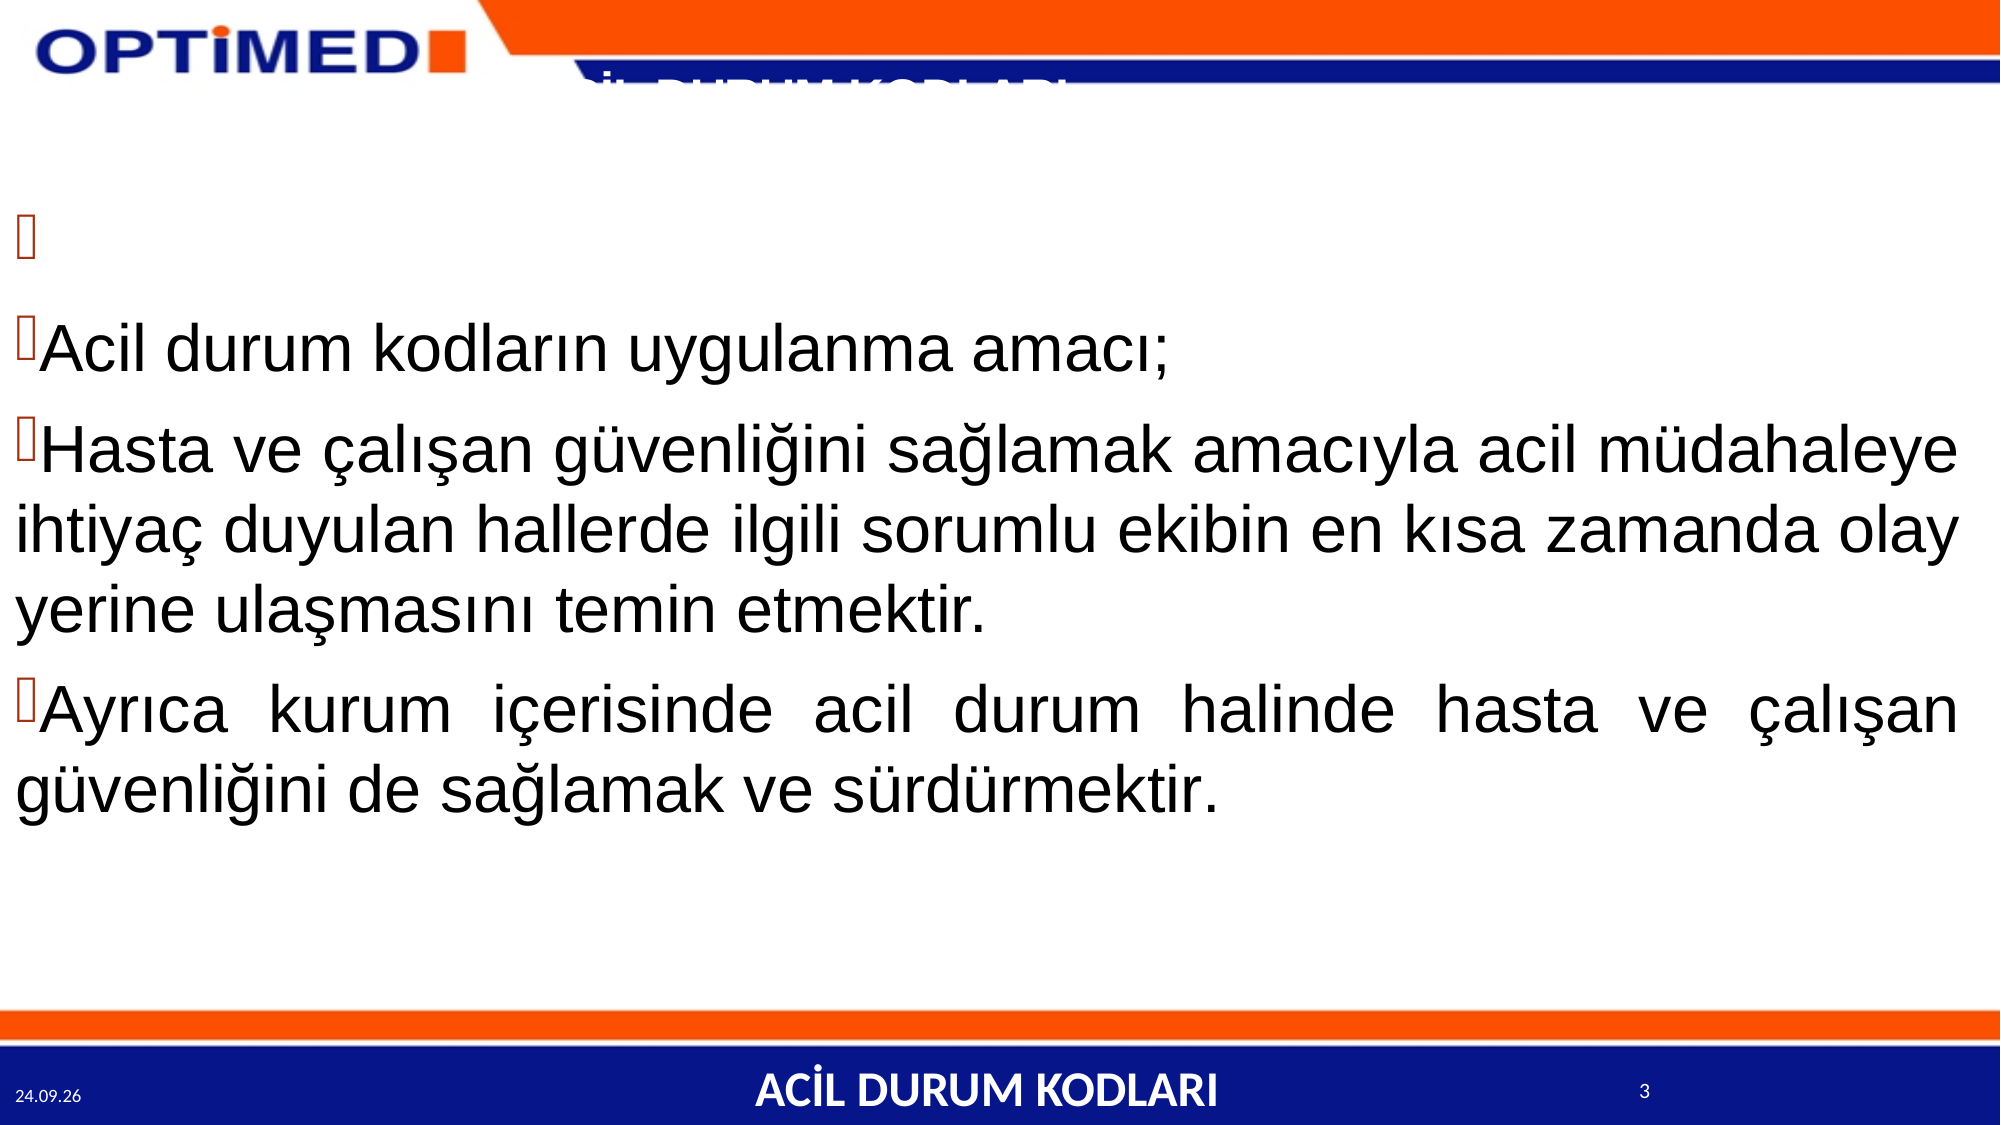

# ACİL DURUM KODLARI
Acil durum kodların uygulanma amacı;
Hasta ve çalışan güvenliğini sağlamak amacıyla acil müdahaleye ihtiyaç duyulan hallerde ilgili sorumlu ekibin en kısa zamanda olay yerine ulaşmasını temin etmektir.
Ayrıca kurum içerisinde acil durum halinde hasta ve çalışan güvenliğini de sağlamak ve sürdürmektir.
ACİL DURUM KODLARI